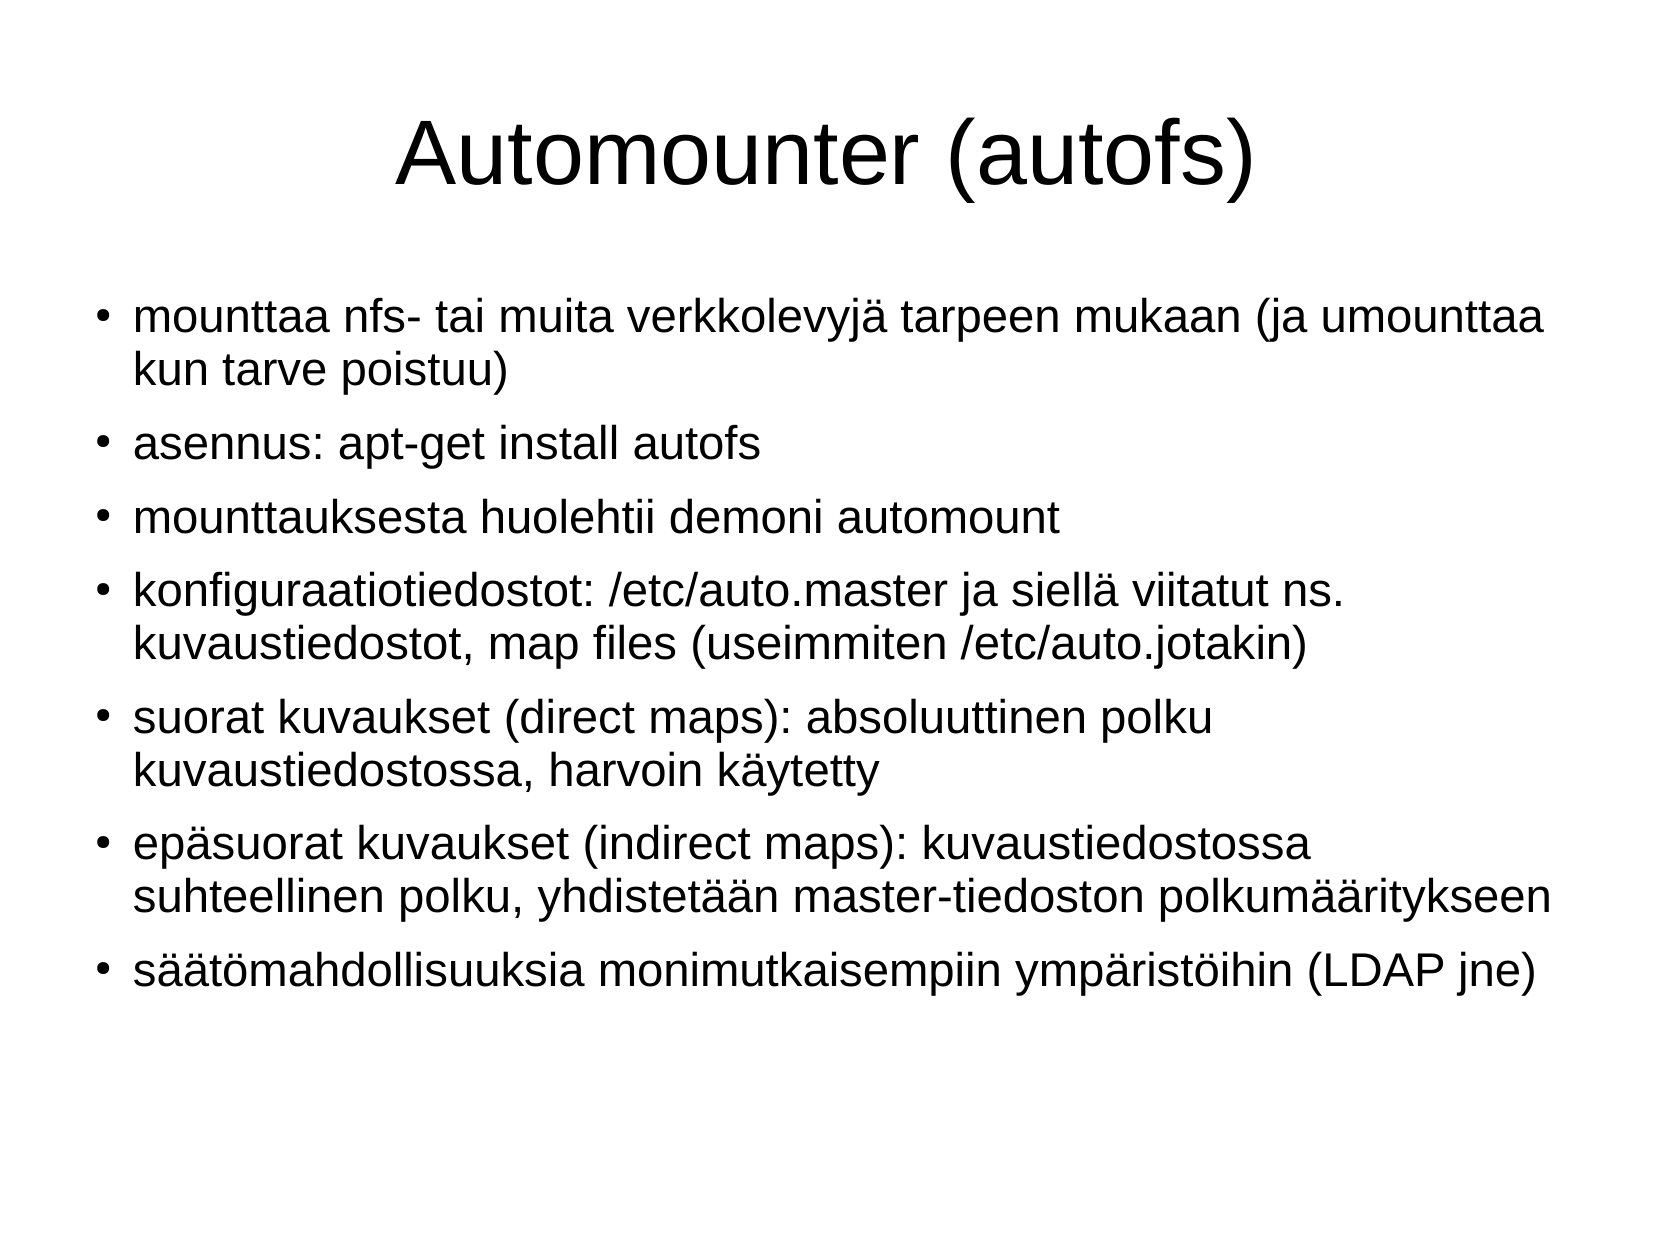

# Automounter (autofs)
mounttaa nfs- tai muita verkkolevyjä tarpeen mukaan (ja umounttaa kun tarve poistuu)
asennus: apt-get install autofs
mounttauksesta huolehtii demoni automount
konfiguraatiotiedostot: /etc/auto.master ja siellä viitatut ns. kuvaustiedostot, map files (useimmiten /etc/auto.jotakin)
suorat kuvaukset (direct maps): absoluuttinen polku kuvaustiedostossa, harvoin käytetty
epäsuorat kuvaukset (indirect maps): kuvaustiedostossa suhteellinen polku, yhdistetään master-tiedoston polkumääritykseen
säätömahdollisuuksia monimutkaisempiin ympäristöihin (LDAP jne)